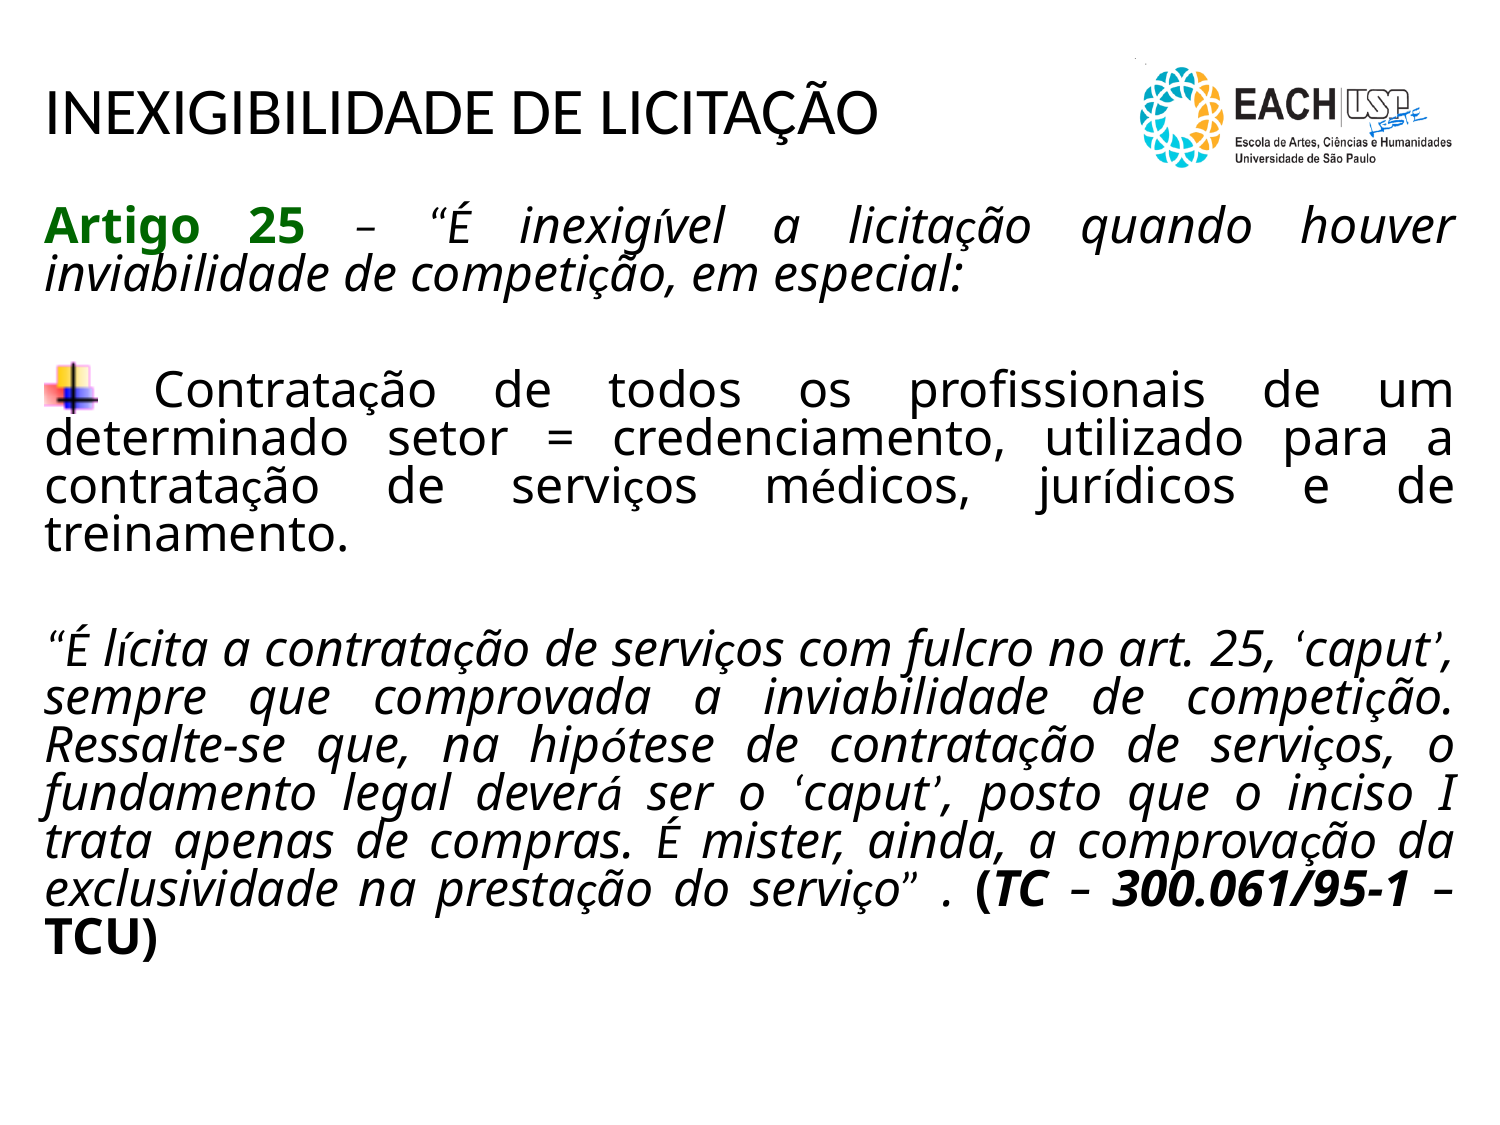

INEXIGIBILIDADE DE LICITAÇÃO
# Artigo 25 – “É inexigível a licitação quando houver inviabilidade de competição, em especial:
 Contratação de todos os profissionais de um determinado setor = credenciamento, utilizado para a contratação de serviços médicos, jurídicos e de treinamento.
“É lícita a contratação de serviços com fulcro no art. 25, ‘caput’, sempre que comprovada a inviabilidade de competição. Ressalte-se que, na hipótese de contratação de serviços, o fundamento legal deverá ser o ‘caput’, posto que o inciso I trata apenas de compras. É mister, ainda, a comprovação da exclusividade na prestação do serviço” . (TC – 300.061/95-1 – TCU)